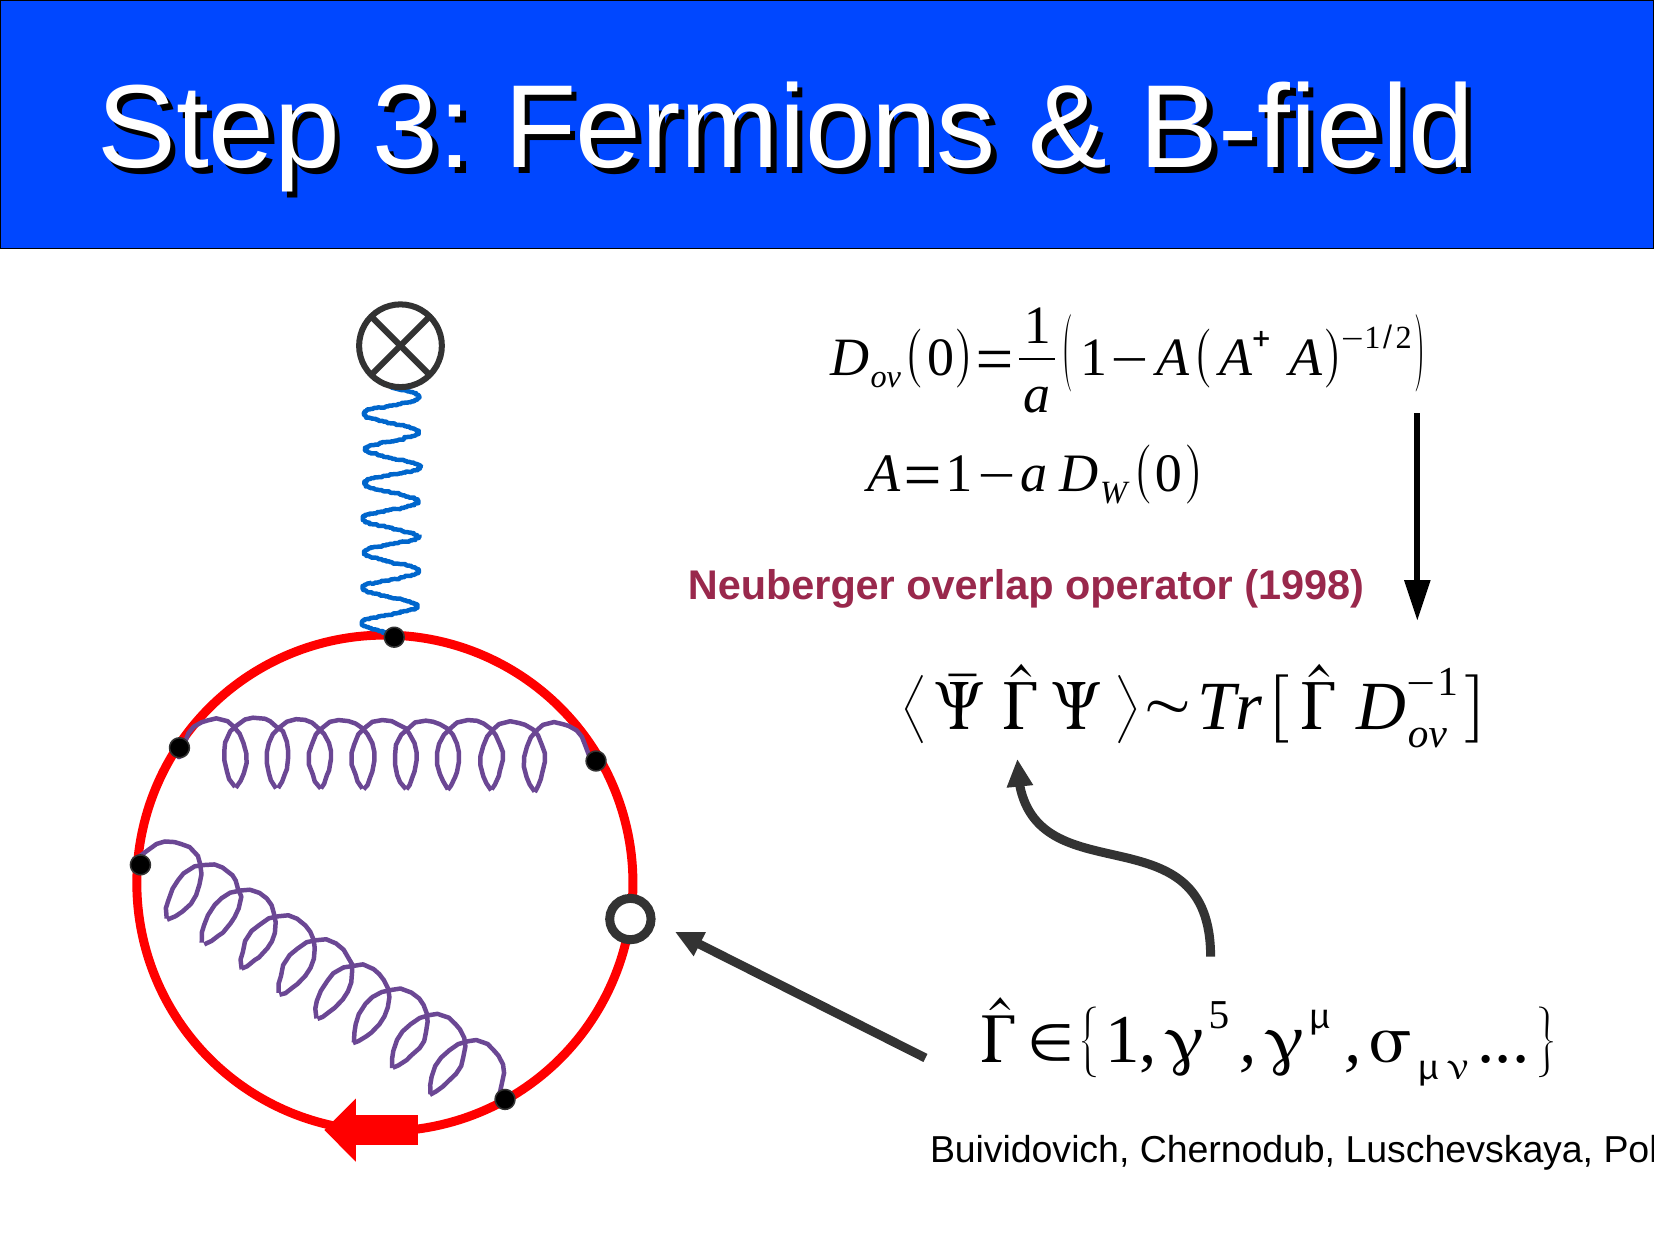

# Фермионы
Step 3: Fermions & B-field
Neuberger overlap operator (1998)‏
Buividovich, Chernodub, Luschevskaya, Polikarpov (2009)